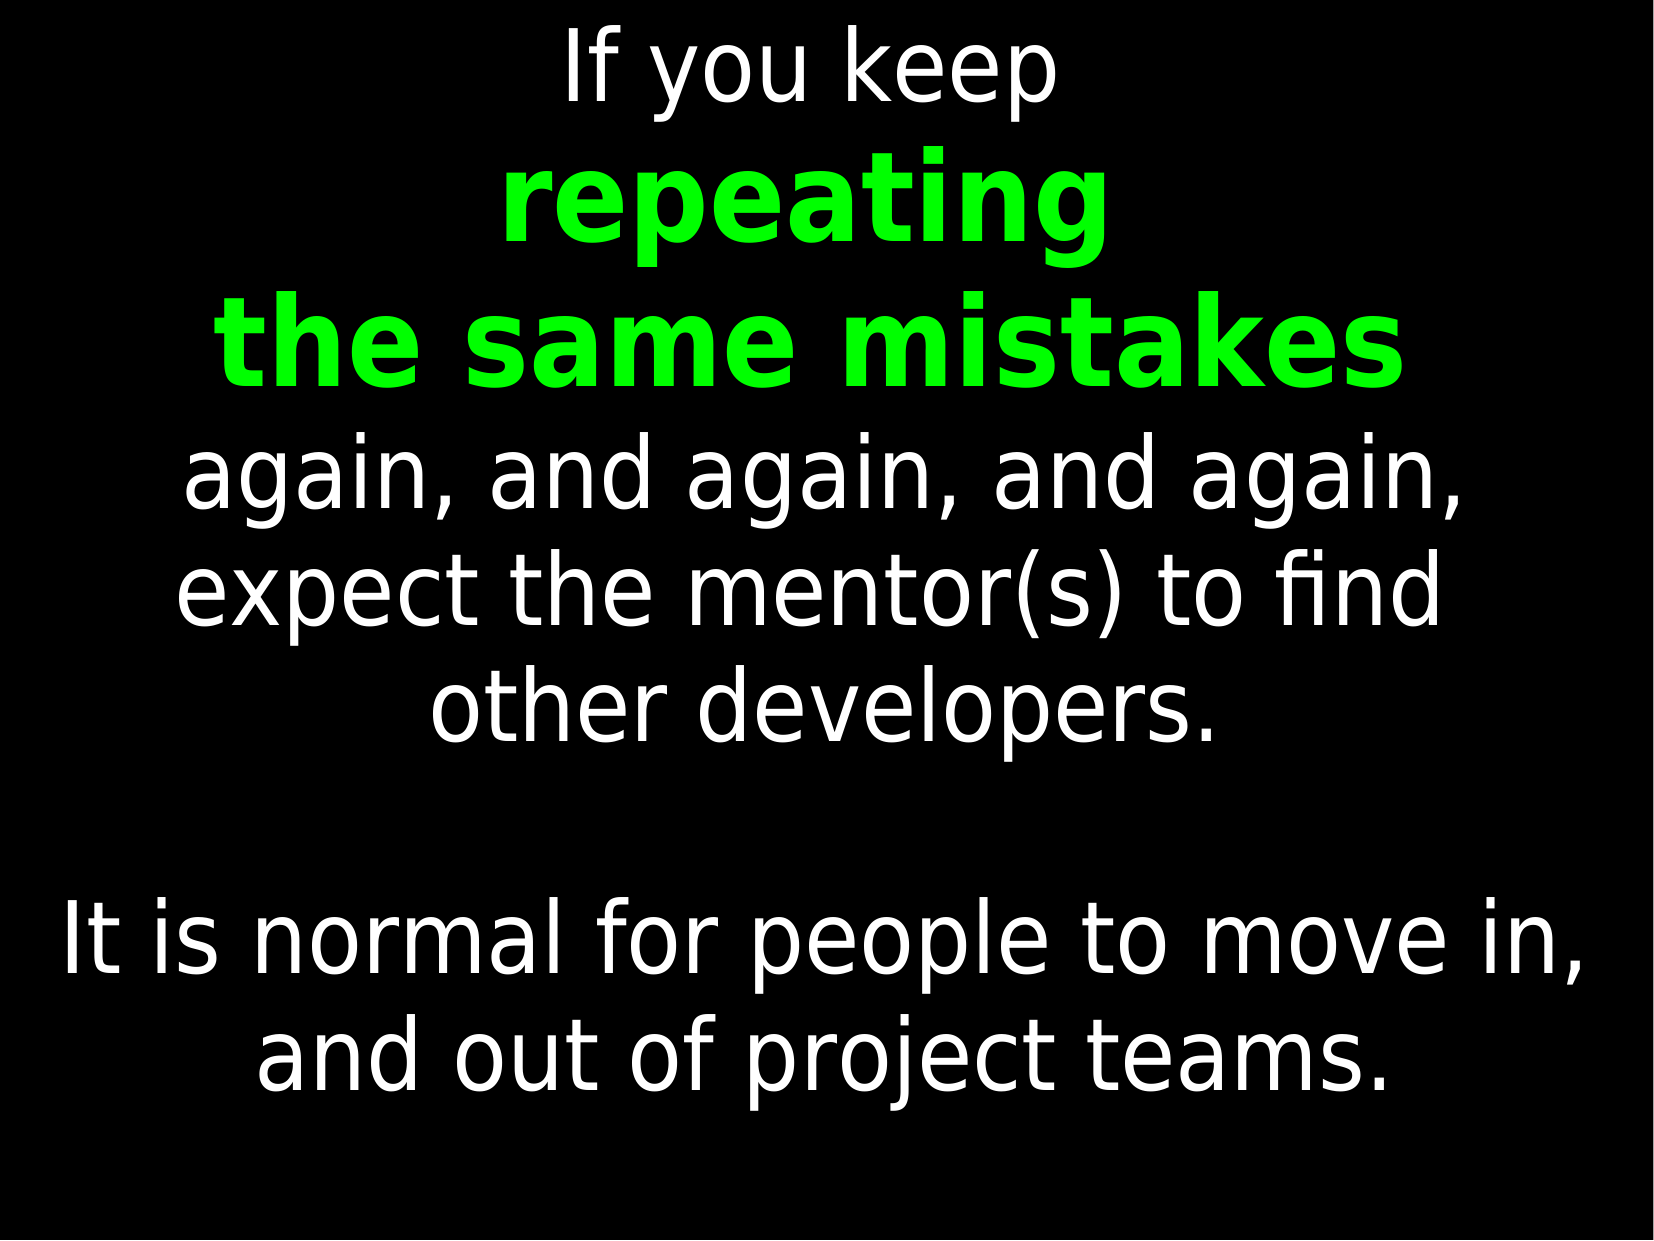

If you keep
repeating
the same mistakes
again, and again, and again,
expect the mentor(s) to find
other developers.
It is normal for people to move in, and out of project teams.